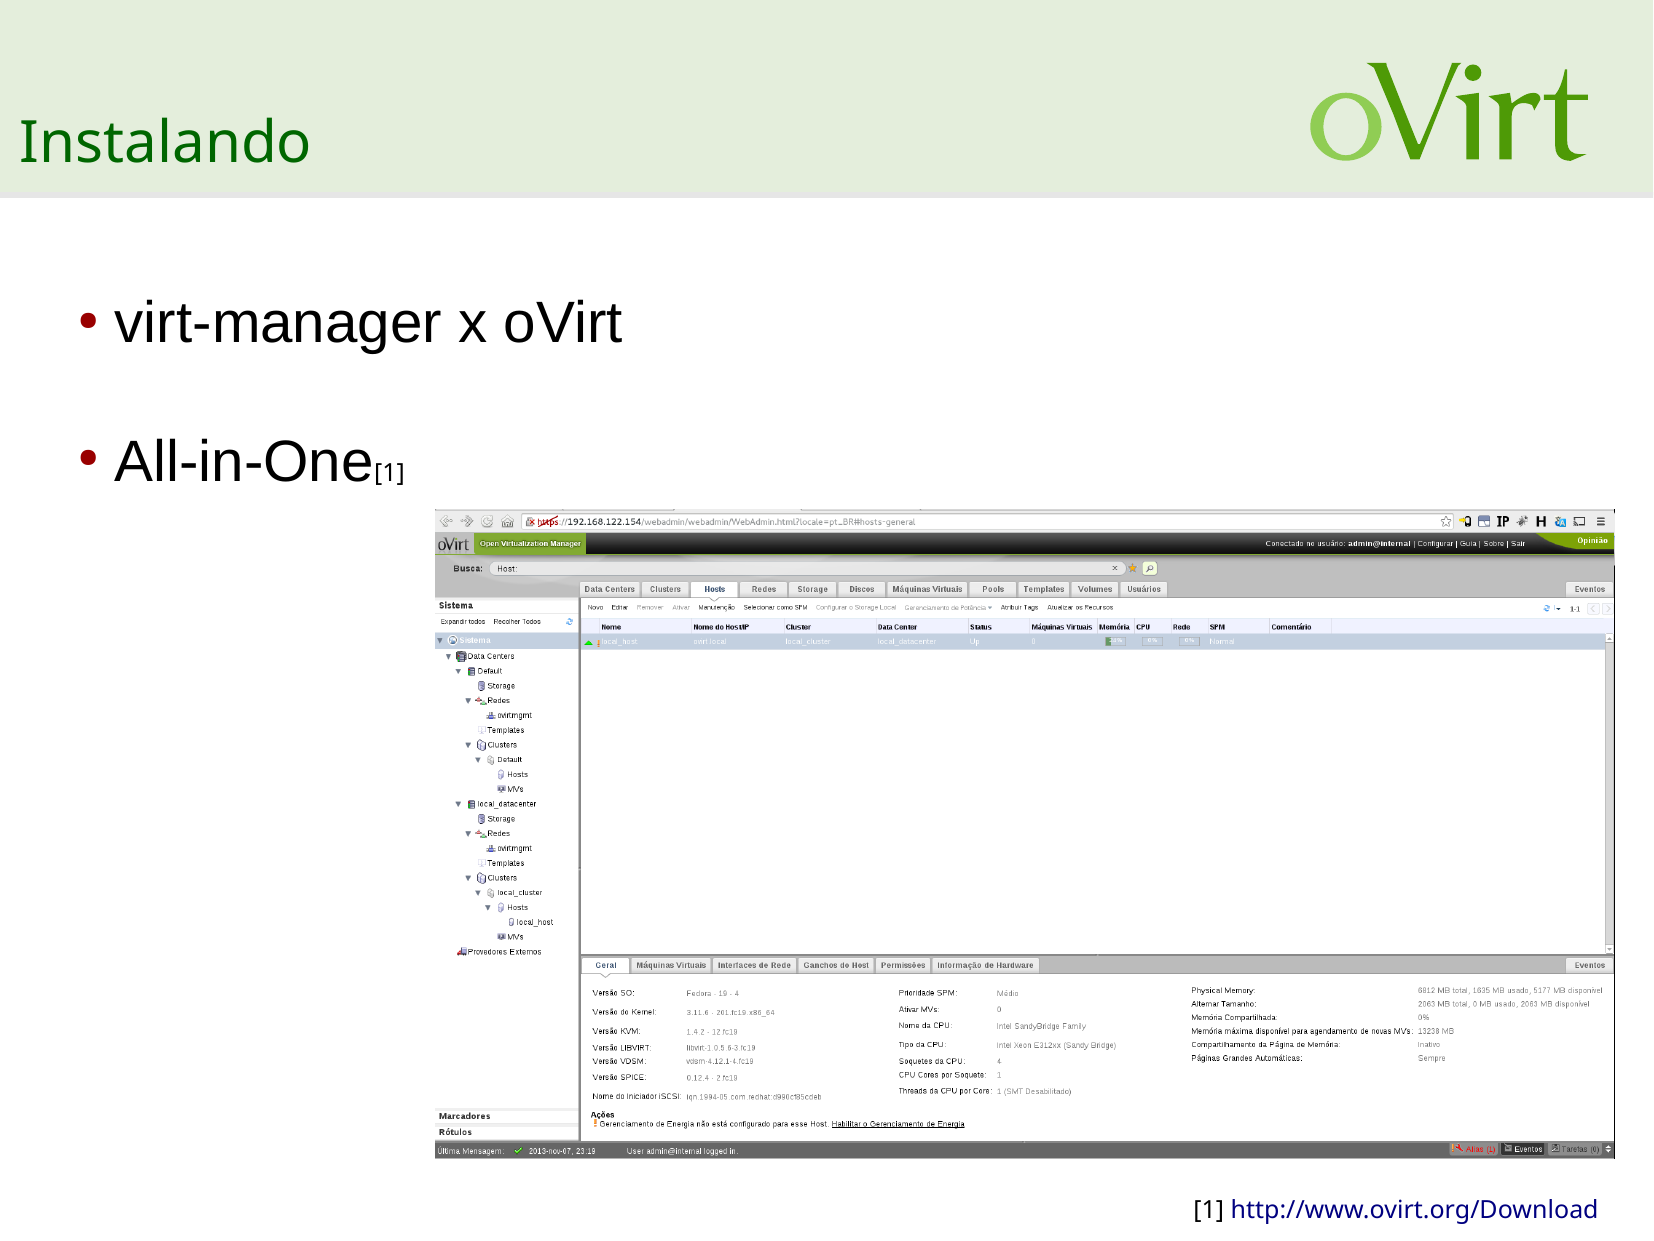

Instalando
 virt-manager x oVirt
 All-in-One[1]
[1] http://www.ovirt.org/Download